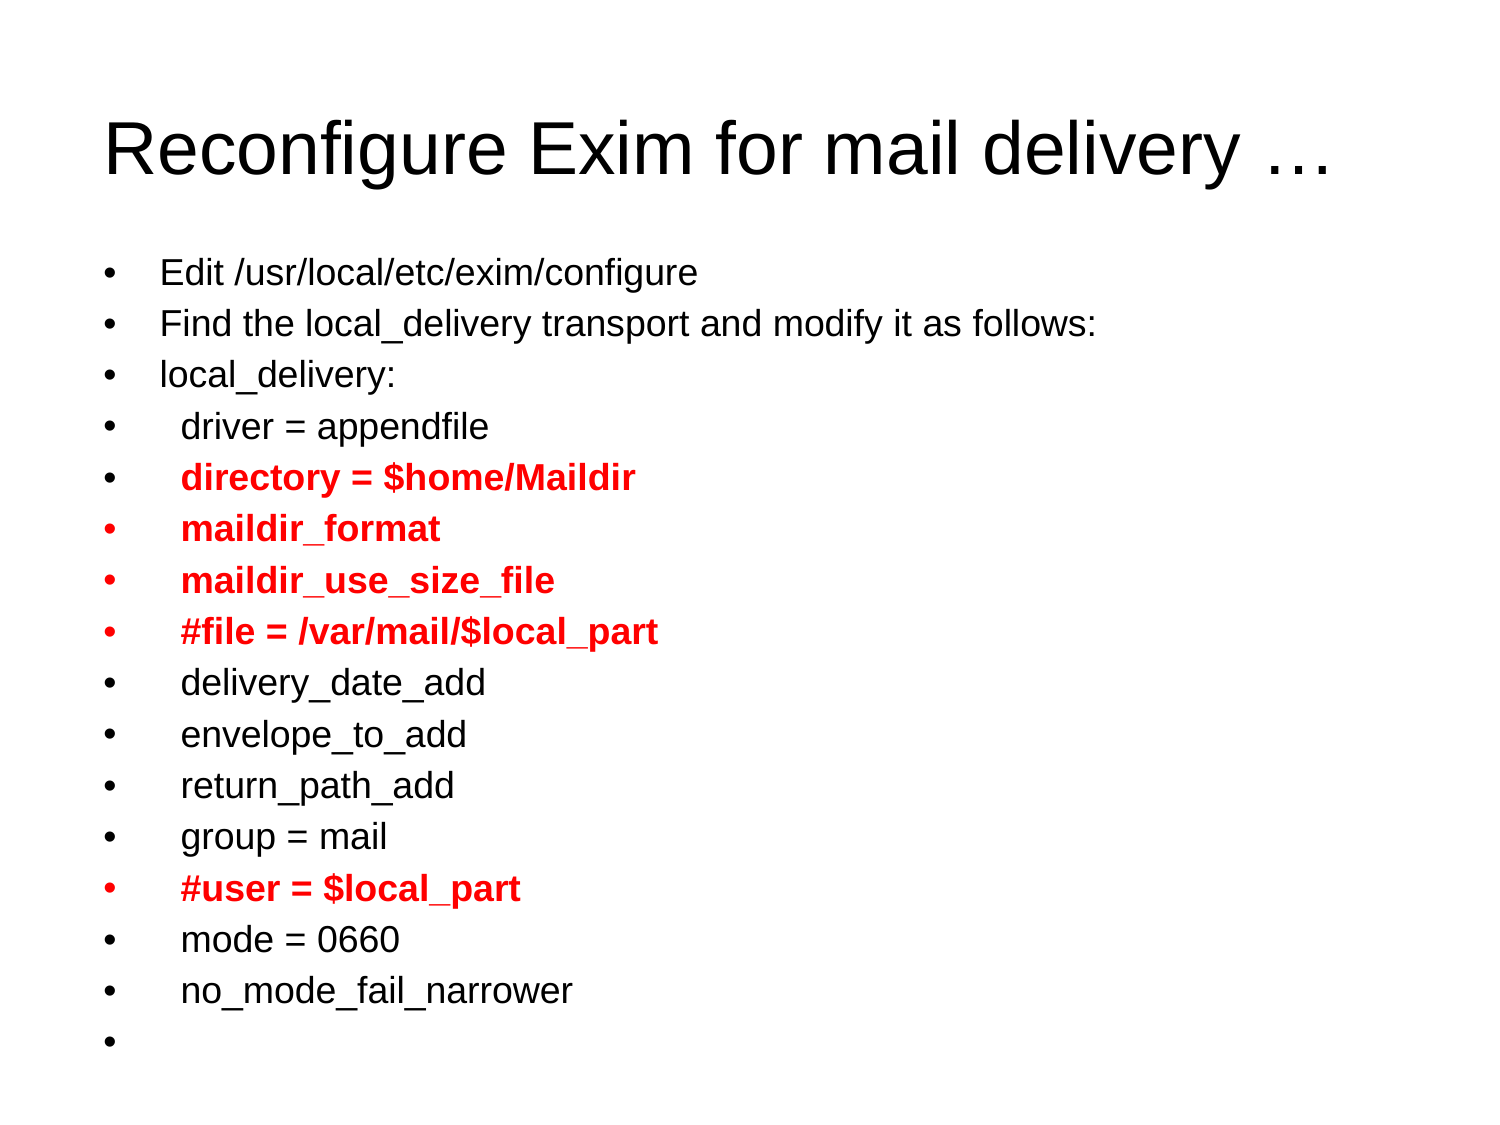

#
Reconfigure Exim for mail delivery …
Edit /usr/local/etc/exim/configure
Find the local_delivery transport and modify it as follows:
local_delivery:
 driver = appendfile
 directory = $home/Maildir
 maildir_format
 maildir_use_size_file
 #file = /var/mail/$local_part
 delivery_date_add
 envelope_to_add
 return_path_add
 group = mail
 #user = $local_part
 mode = 0660
 no_mode_fail_narrower